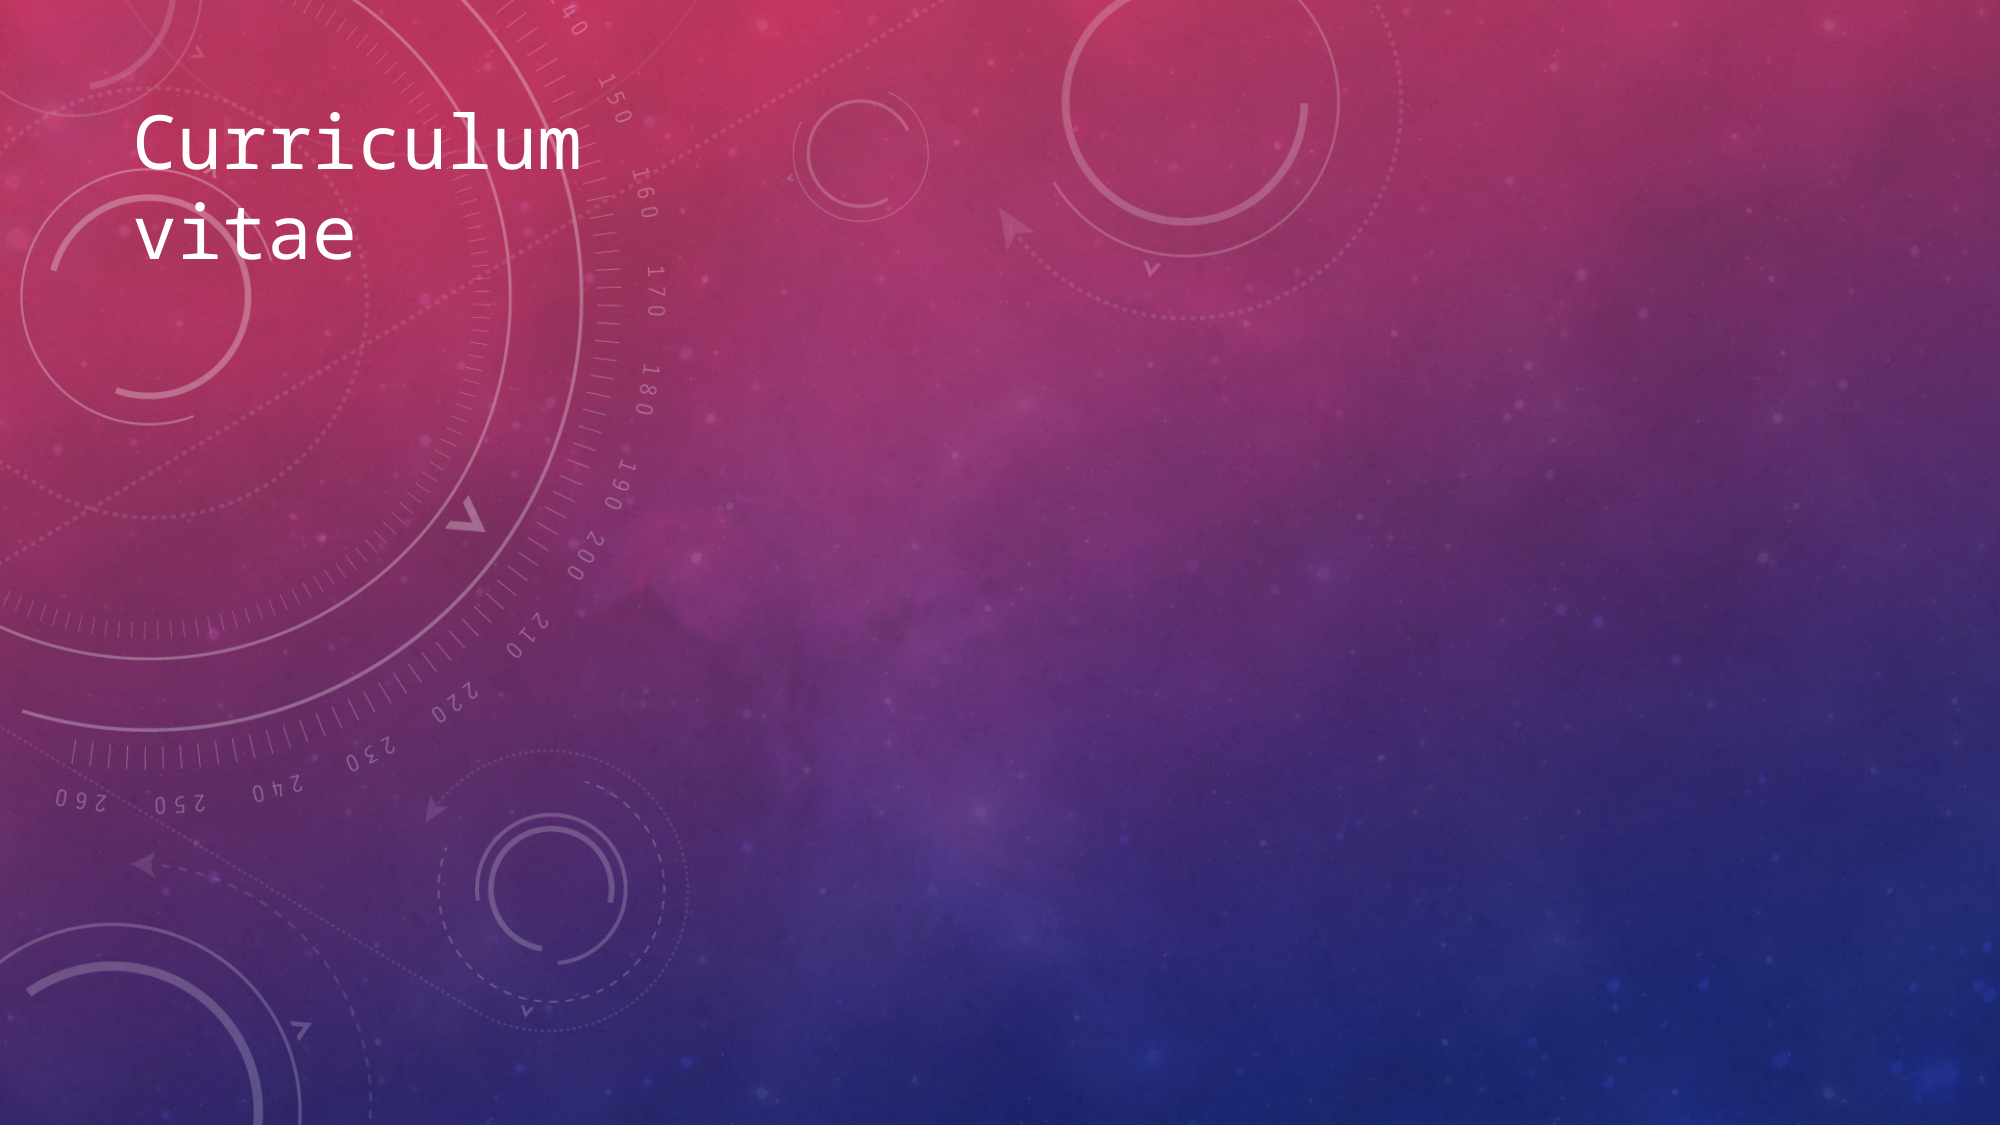

# Curriculum vitae
In 1895 she married Pierre Curie and acquired French nationality.
In the years 1891-95, she studied at the Faculty of Mathematics and Natural Sciences in the Sorbonne, receiving BAs in physical and mathematical sciences.
The husband died in 1906.
In 1903, the Curie spouses received the Nobel Prize in Physics.
In 1911 she received another Nobel Prize, but with chemi.
She graduated from high school in Warsaw with a gold medal, after which she was a teacher for eight years.